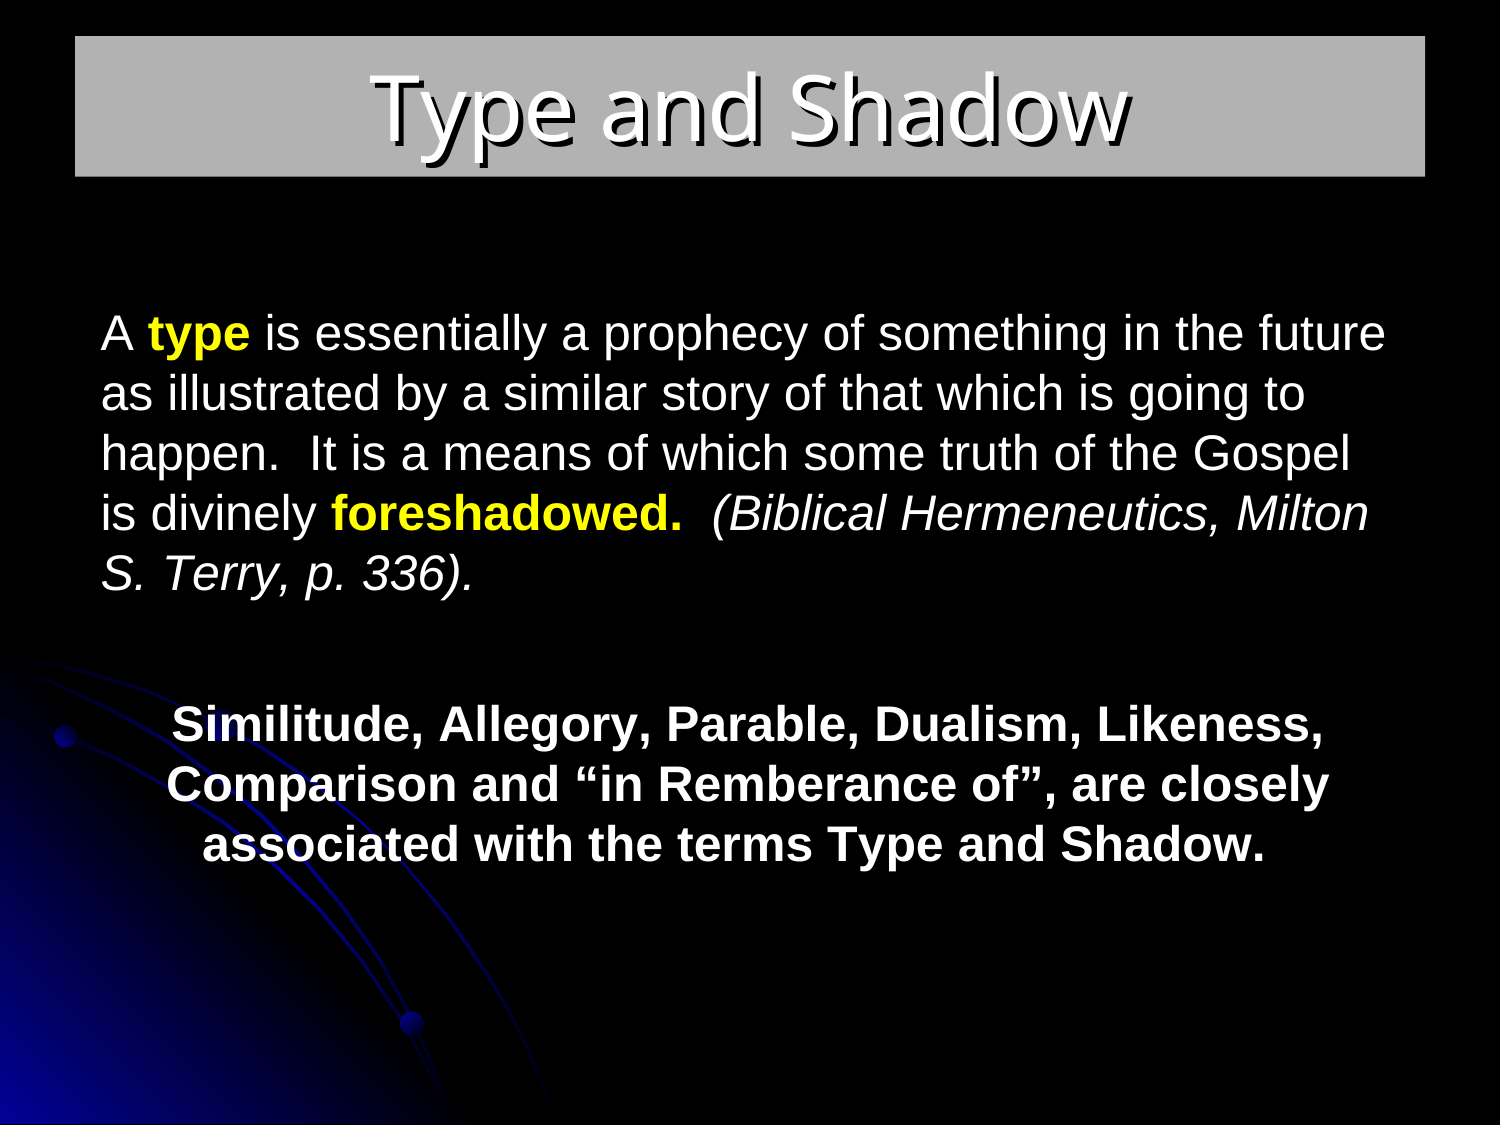

# Type and Shadow
A type is essentially a prophecy of something in the future as illustrated by a similar story of that which is going to happen.  It is a means of which some truth of the Gospel is divinely foreshadowed. (Biblical Hermeneutics, Milton S. Terry, p. 336).
Similitude, Allegory, Parable, Dualism, Likeness, Comparison and “in Remberance of”, are closely associated with the terms Type and Shadow.